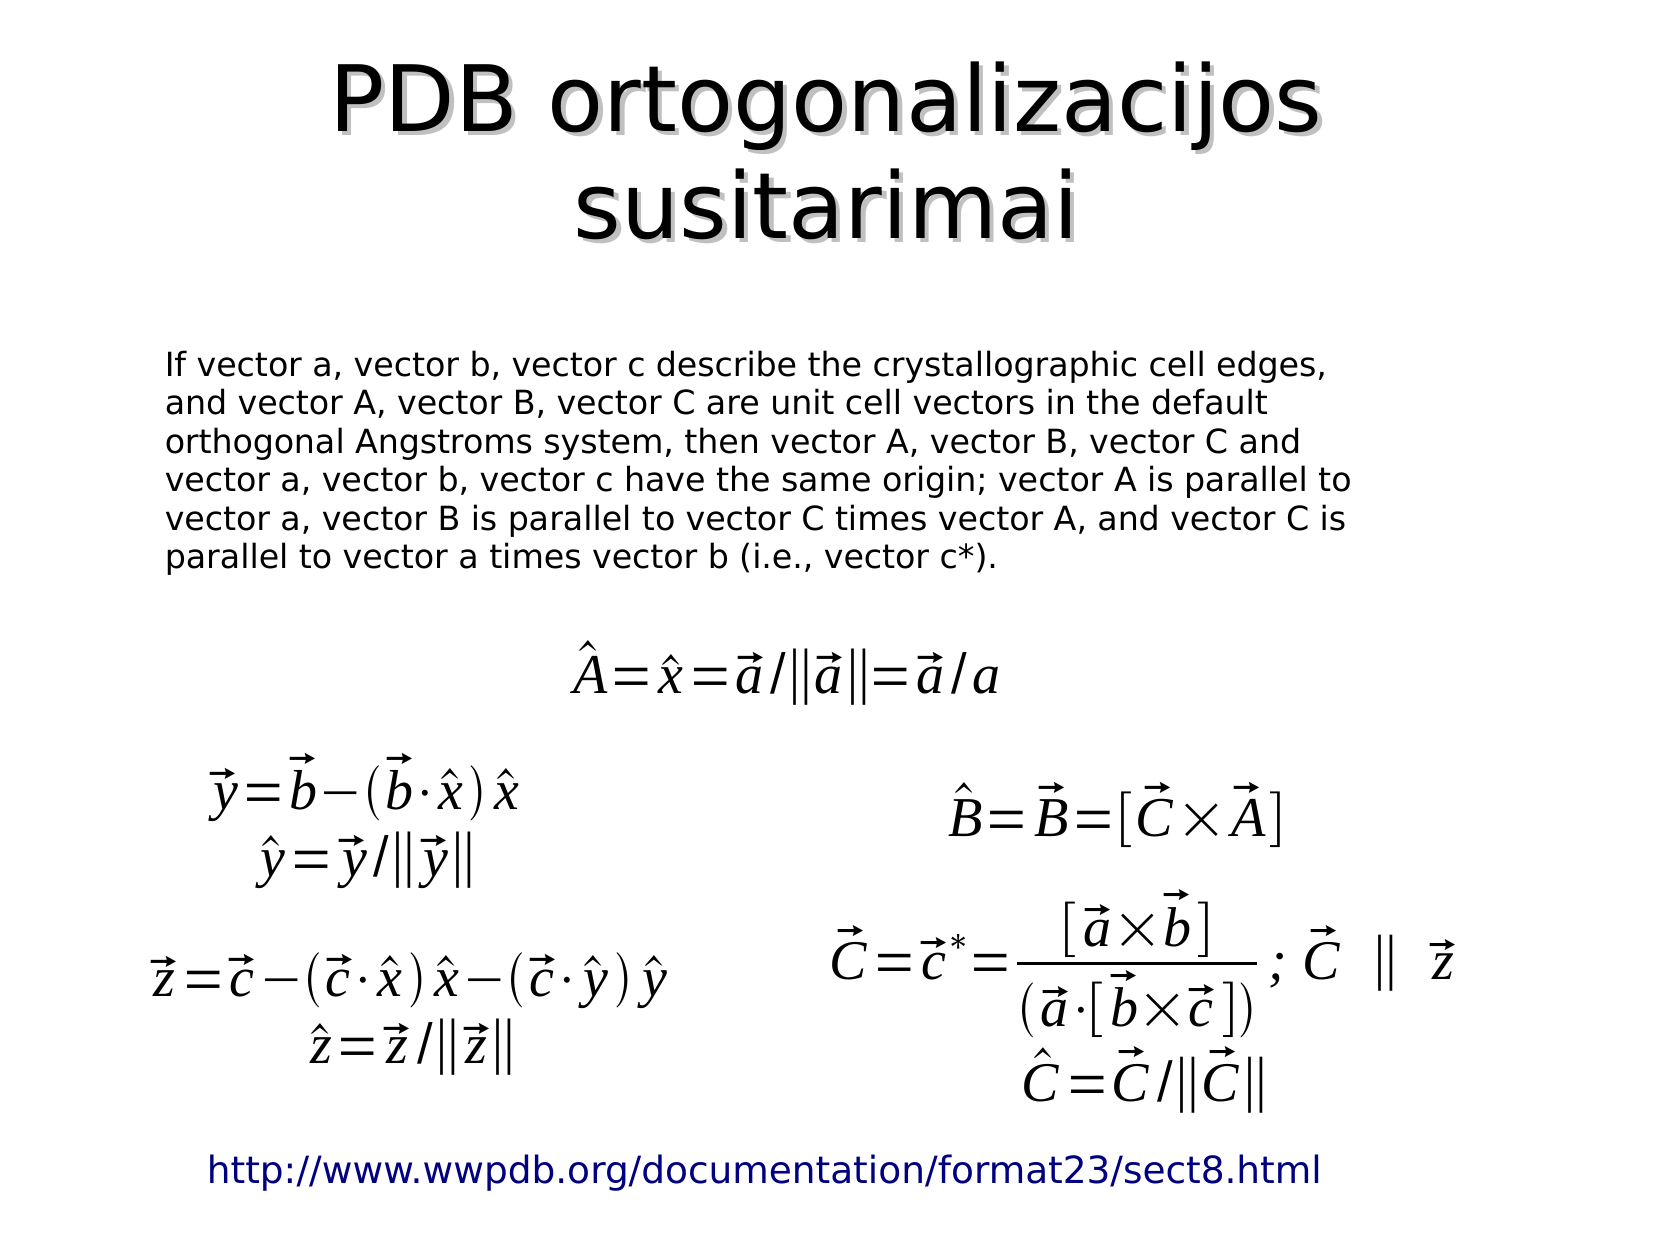

# PDB ortogonalizacijos susitarimai
If vector a, vector b, vector c describe the crystallographic cell edges, and vector A, vector B, vector C are unit cell vectors in the default orthogonal Angstroms system, then vector A, vector B, vector C and vector a, vector b, vector c have the same origin; vector A is parallel to vector a, vector B is parallel to vector C times vector A, and vector C is parallel to vector a times vector b (i.e., vector c*).
http://www.wwpdb.org/documentation/format23/sect8.html